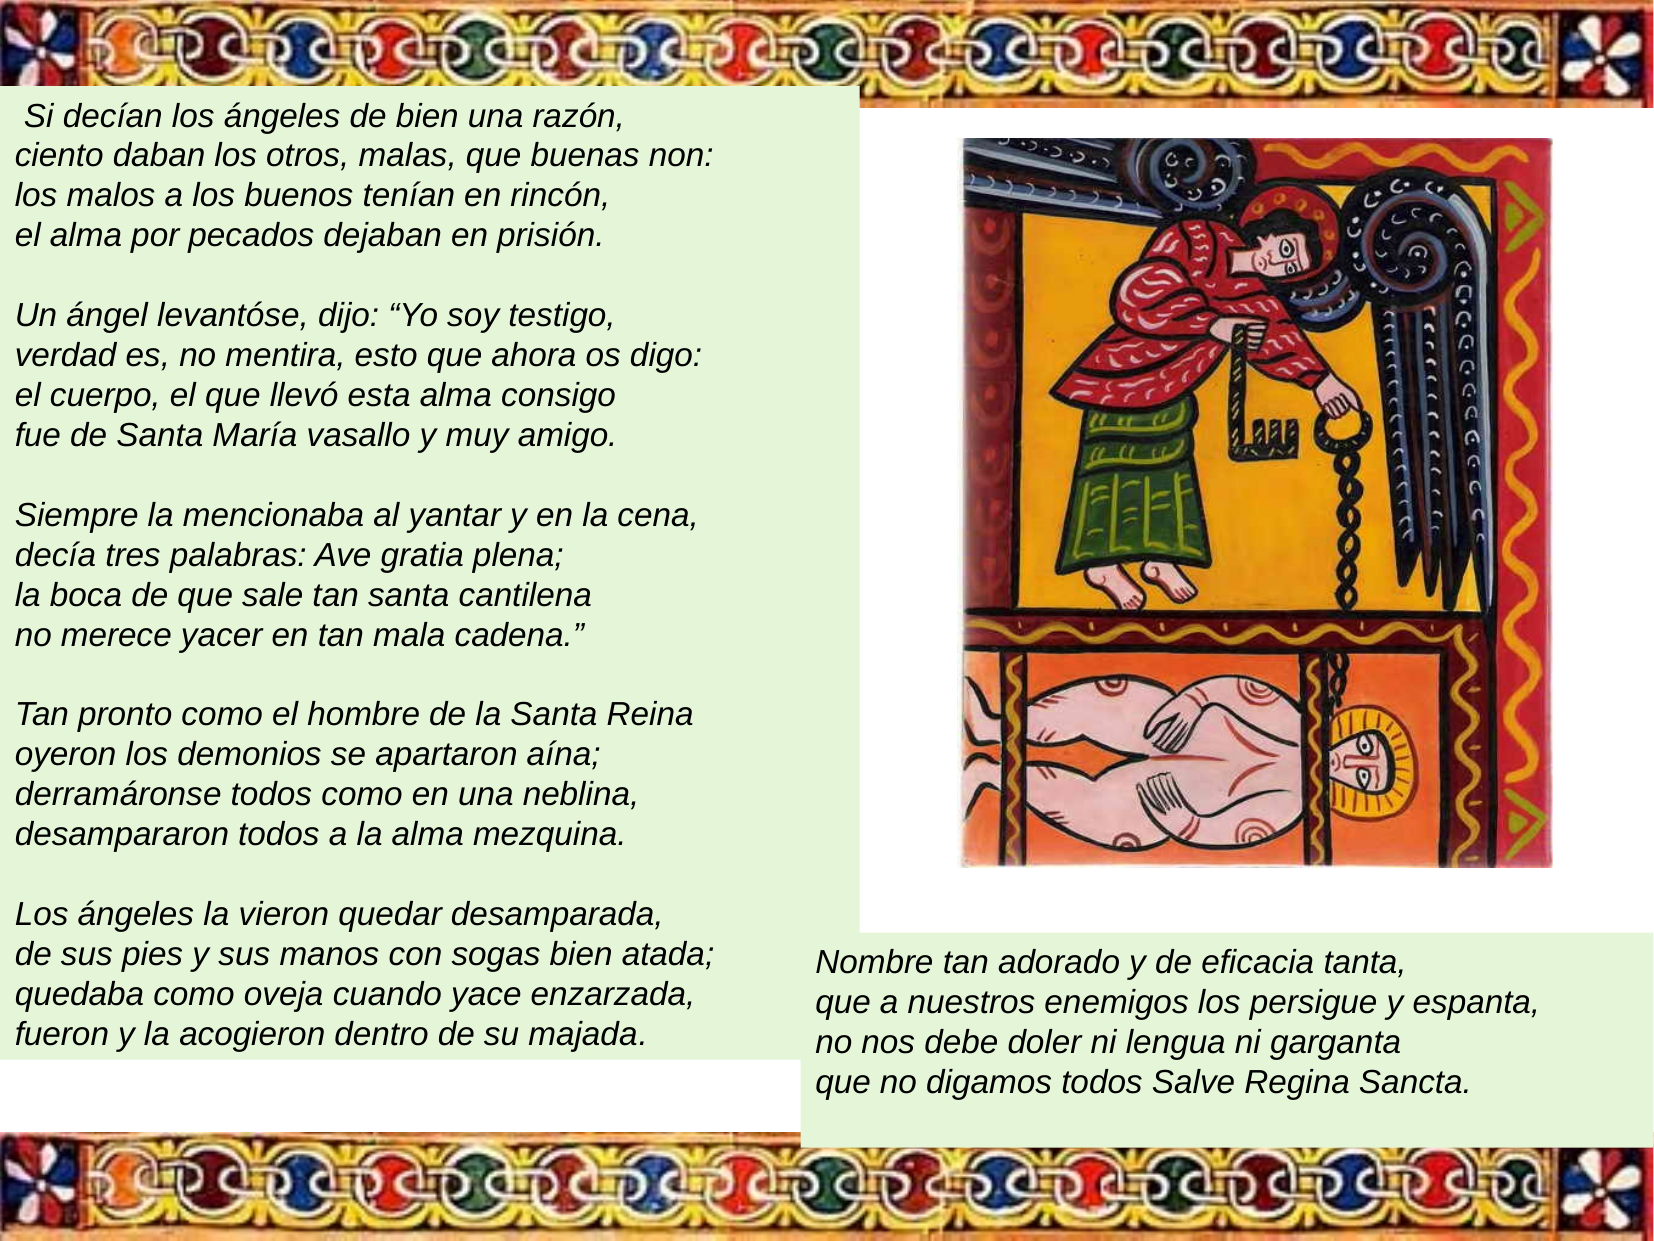

Si decían los ángeles de bien una razón,
ciento daban los otros, malas, que buenas non:
los malos a los buenos tenían en rincón,
el alma por pecados dejaban en prisión.
Un ángel levantóse, dijo: “Yo soy testigo,
verdad es, no mentira, esto que ahora os digo:
el cuerpo, el que llevó esta alma consigo
fue de Santa María vasallo y muy amigo.
Siempre la mencionaba al yantar y en la cena,
decía tres palabras: Ave gratia plena;
la boca de que sale tan santa cantilena
no merece yacer en tan mala cadena.”
Tan pronto como el hombre de la Santa Reina
oyeron los demonios se apartaron aína;
derramáronse todos como en una neblina,
desampararon todos a la alma mezquina.
Los ángeles la vieron quedar desamparada,
de sus pies y sus manos con sogas bien atada;
quedaba como oveja cuando yace enzarzada,
fueron y la acogieron dentro de su majada.
Nombre tan adorado y de eficacia tanta,
que a nuestros enemigos los persigue y espanta,
no nos debe doler ni lengua ni garganta
que no digamos todos Salve Regina Sancta.